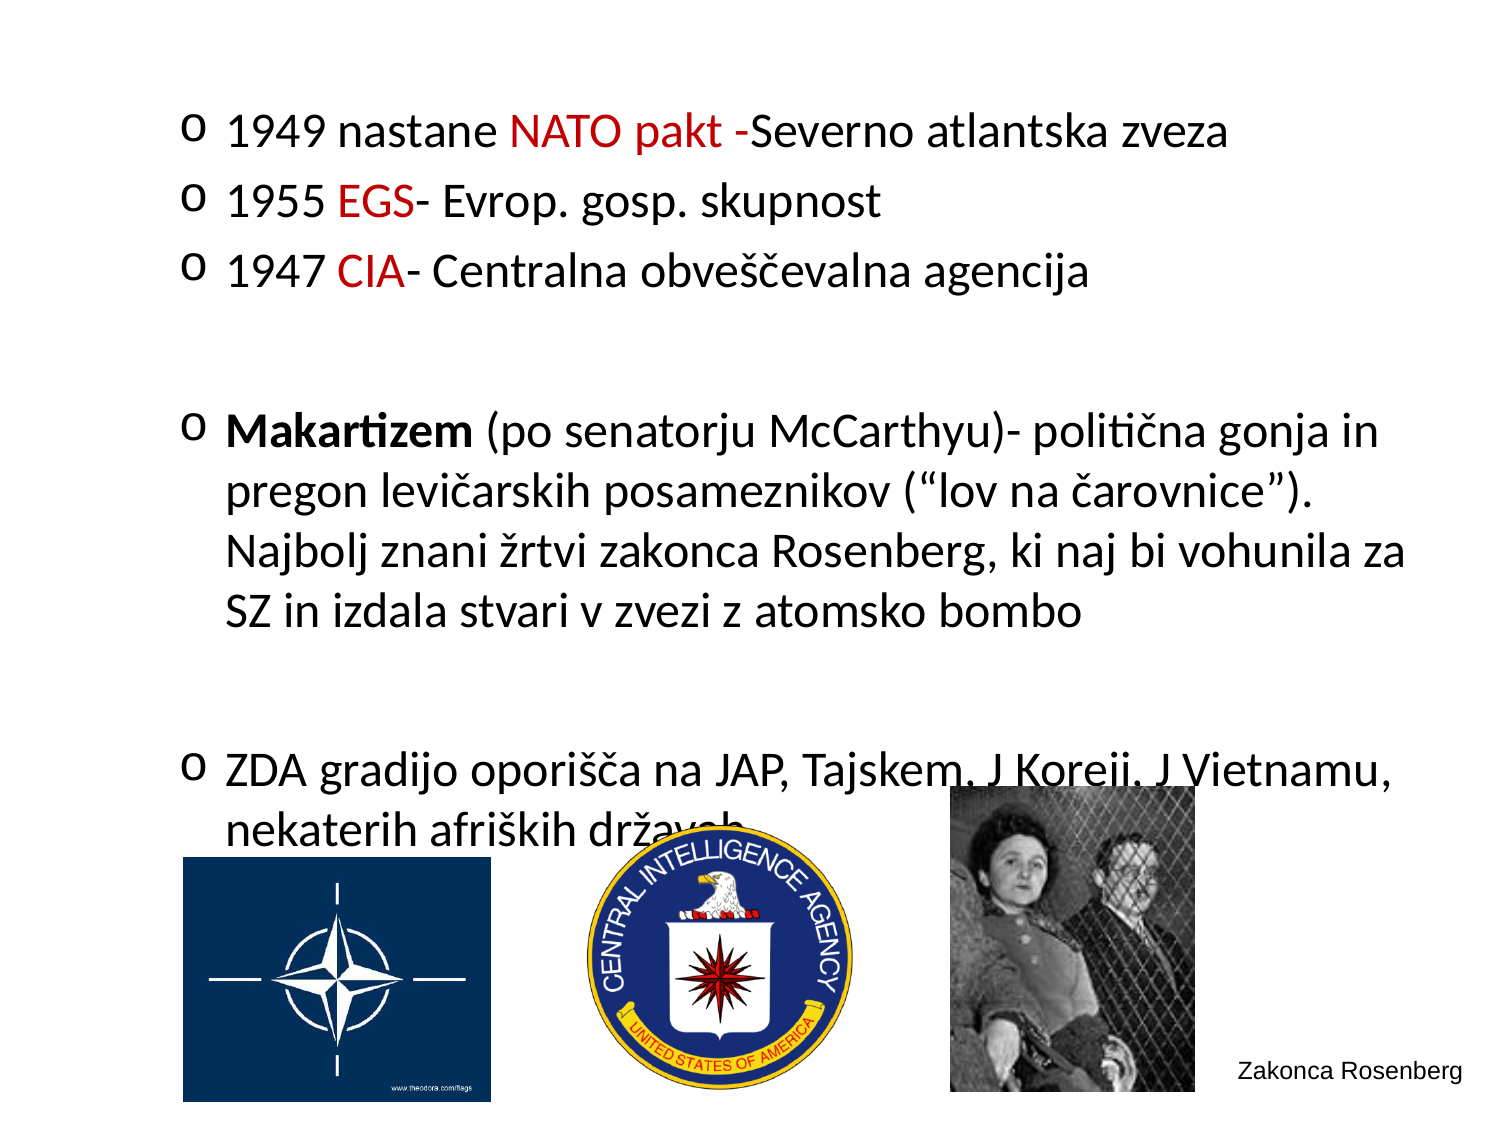

# 1949 nastane NATO pakt -Severno atlantska zveza
1955 EGS- Evrop. gosp. skupnost
1947 CIA- Centralna obveščevalna agencija
Makartizem (po senatorju McCarthyu)- politična gonja in pregon levičarskih posameznikov (“lov na čarovnice”). Najbolj znani žrtvi zakonca Rosenberg, ki naj bi vohunila za SZ in izdala stvari v zvezi z atomsko bombo
ZDA gradijo oporišča na JAP, Tajskem, J Koreji, J Vietnamu, nekaterih afriških državah
Zakonca Rosenberg